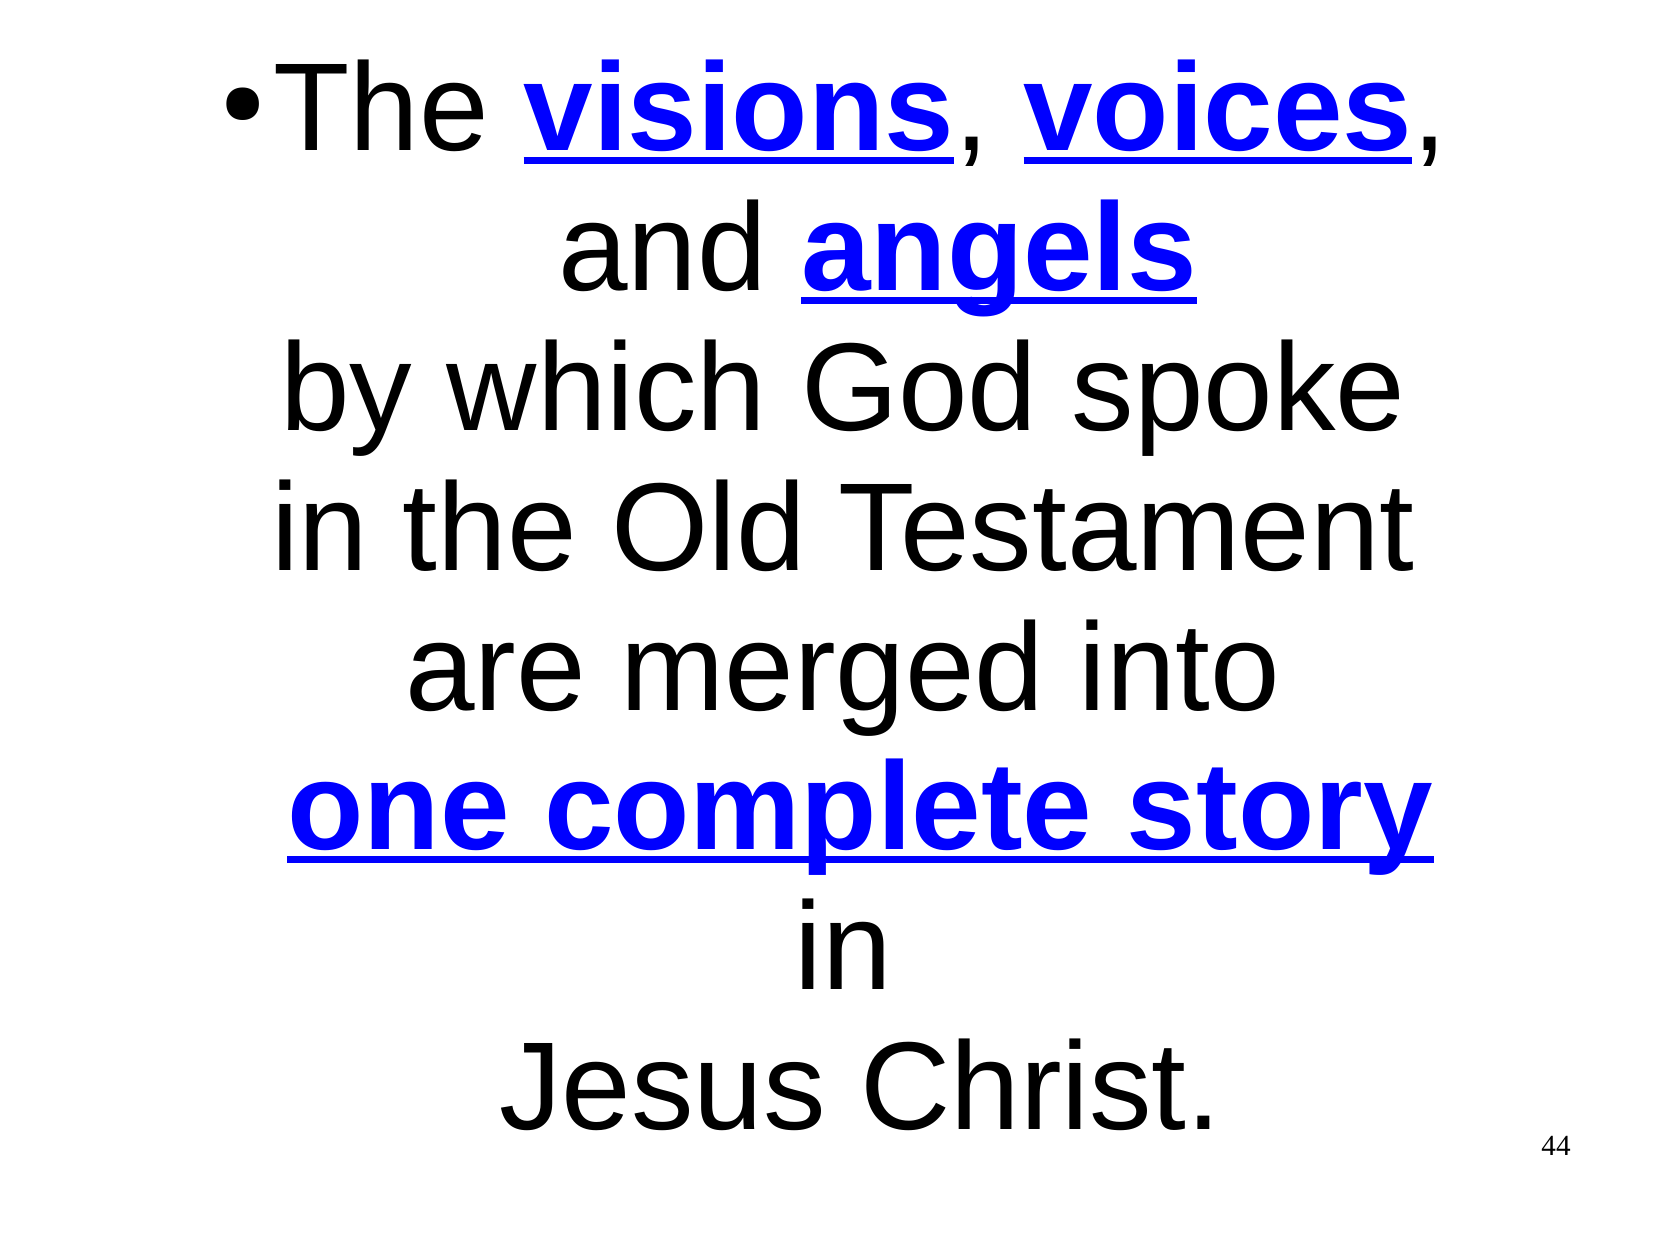

# The visions, voices, and angels by which God spoke in the Old Testament are merged into one complete story in Jesus Christ.
44